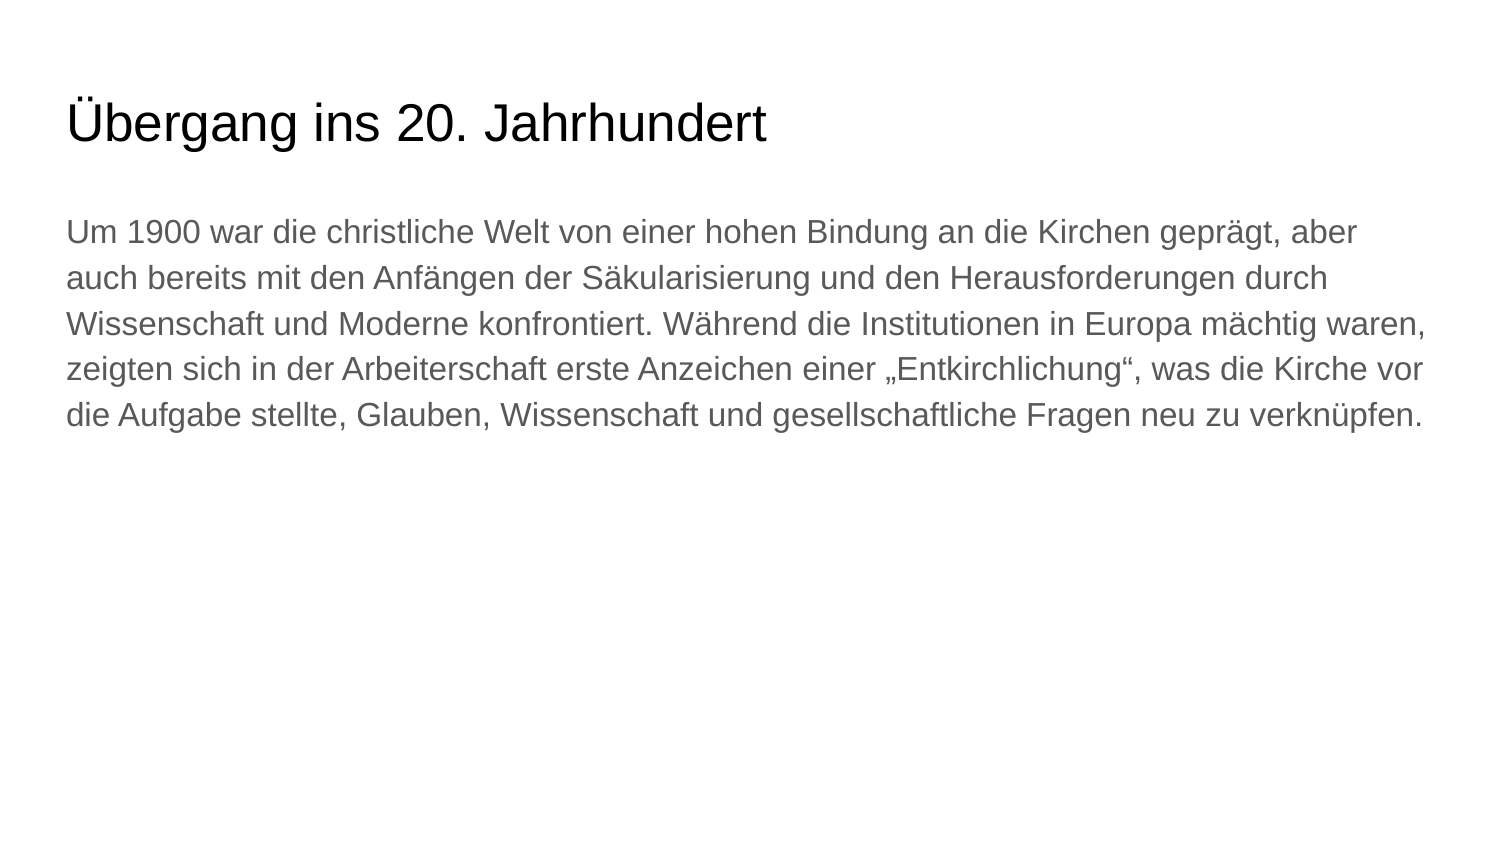

# Übergang ins 20. Jahrhundert
Um 1900 war die christliche Welt von einer hohen Bindung an die Kirchen geprägt, aber auch bereits mit den Anfängen der Säkularisierung und den Herausforderungen durch Wissenschaft und Moderne konfrontiert. Während die Institutionen in Europa mächtig waren, zeigten sich in der Arbeiterschaft erste Anzeichen einer „Entkirchlichung“, was die Kirche vor die Aufgabe stellte, Glauben, Wissenschaft und gesellschaftliche Fragen neu zu verknüpfen.